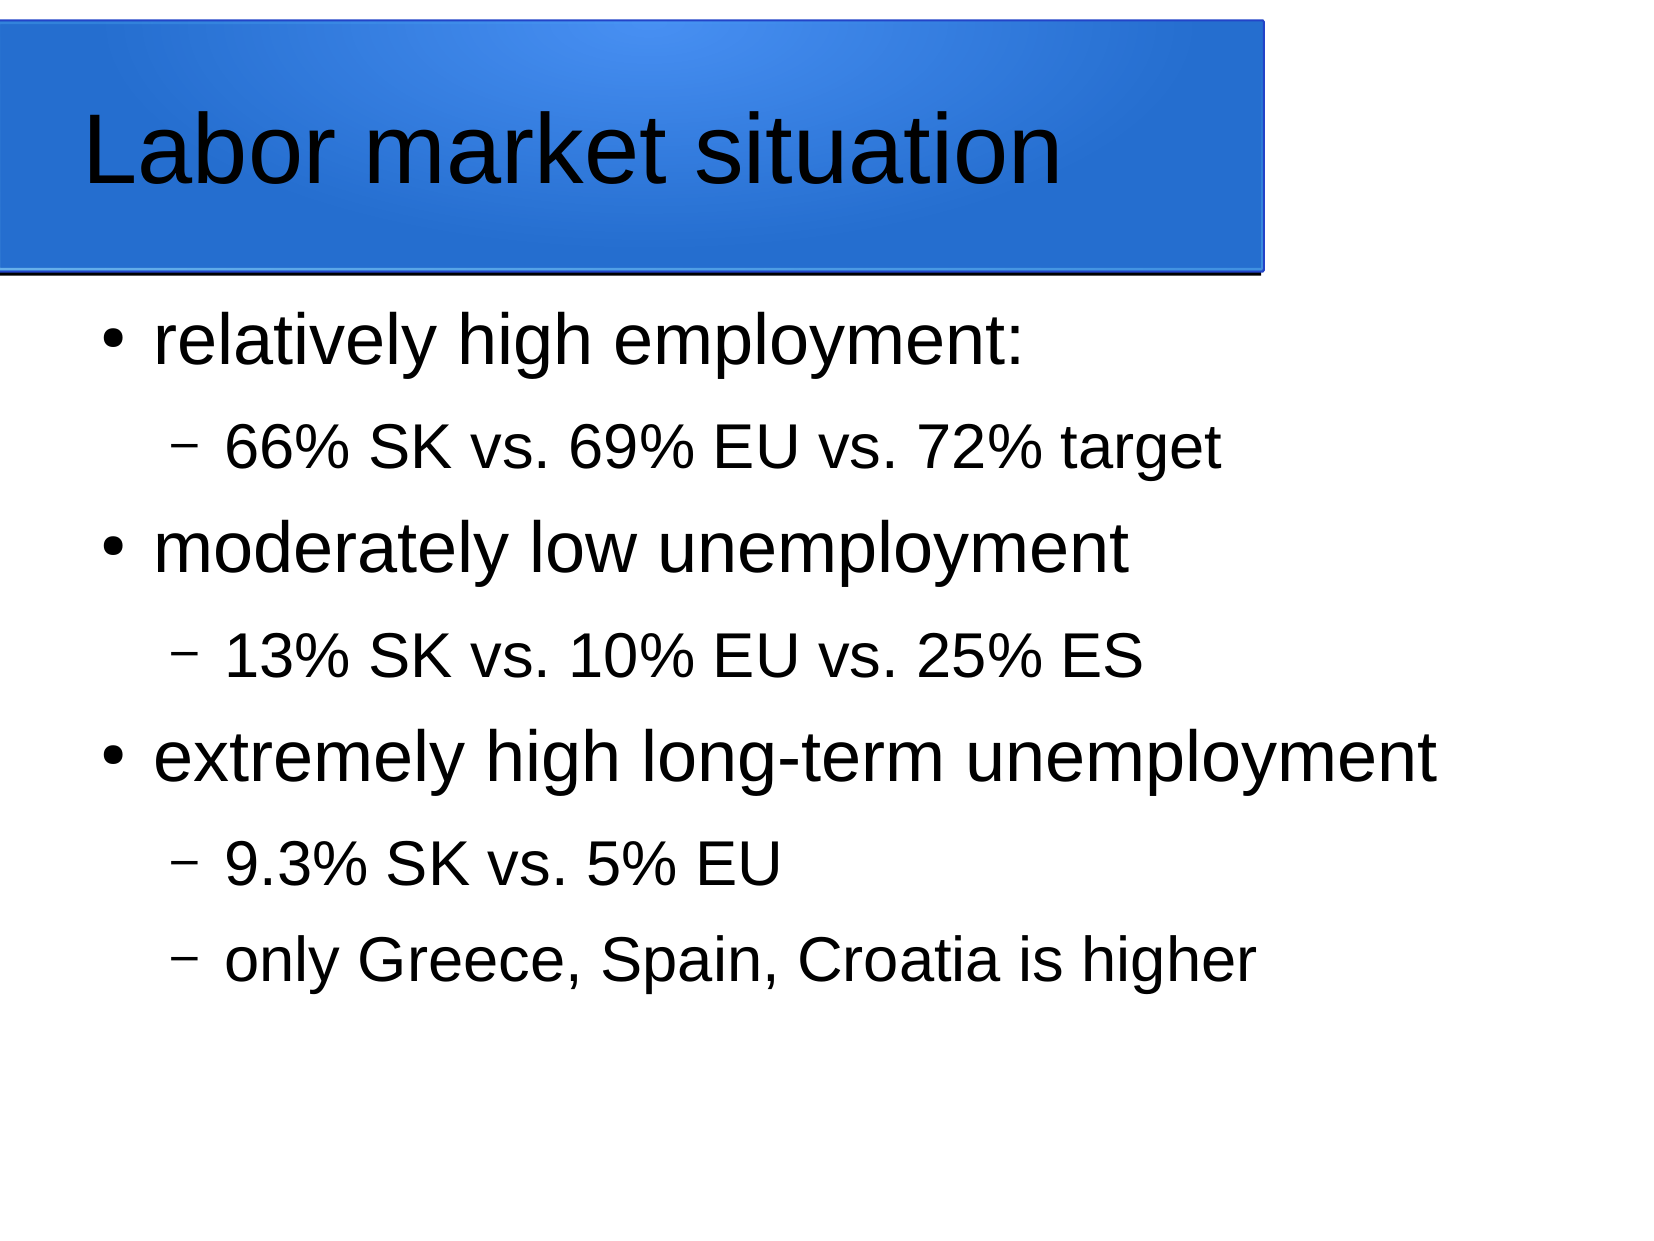

# Labor market situation
relatively high employment:
66% SK vs. 69% EU vs. 72% target
moderately low unemployment
13% SK vs. 10% EU vs. 25% ES
extremely high long-term unemployment
9.3% SK vs. 5% EU
only Greece, Spain, Croatia is higher